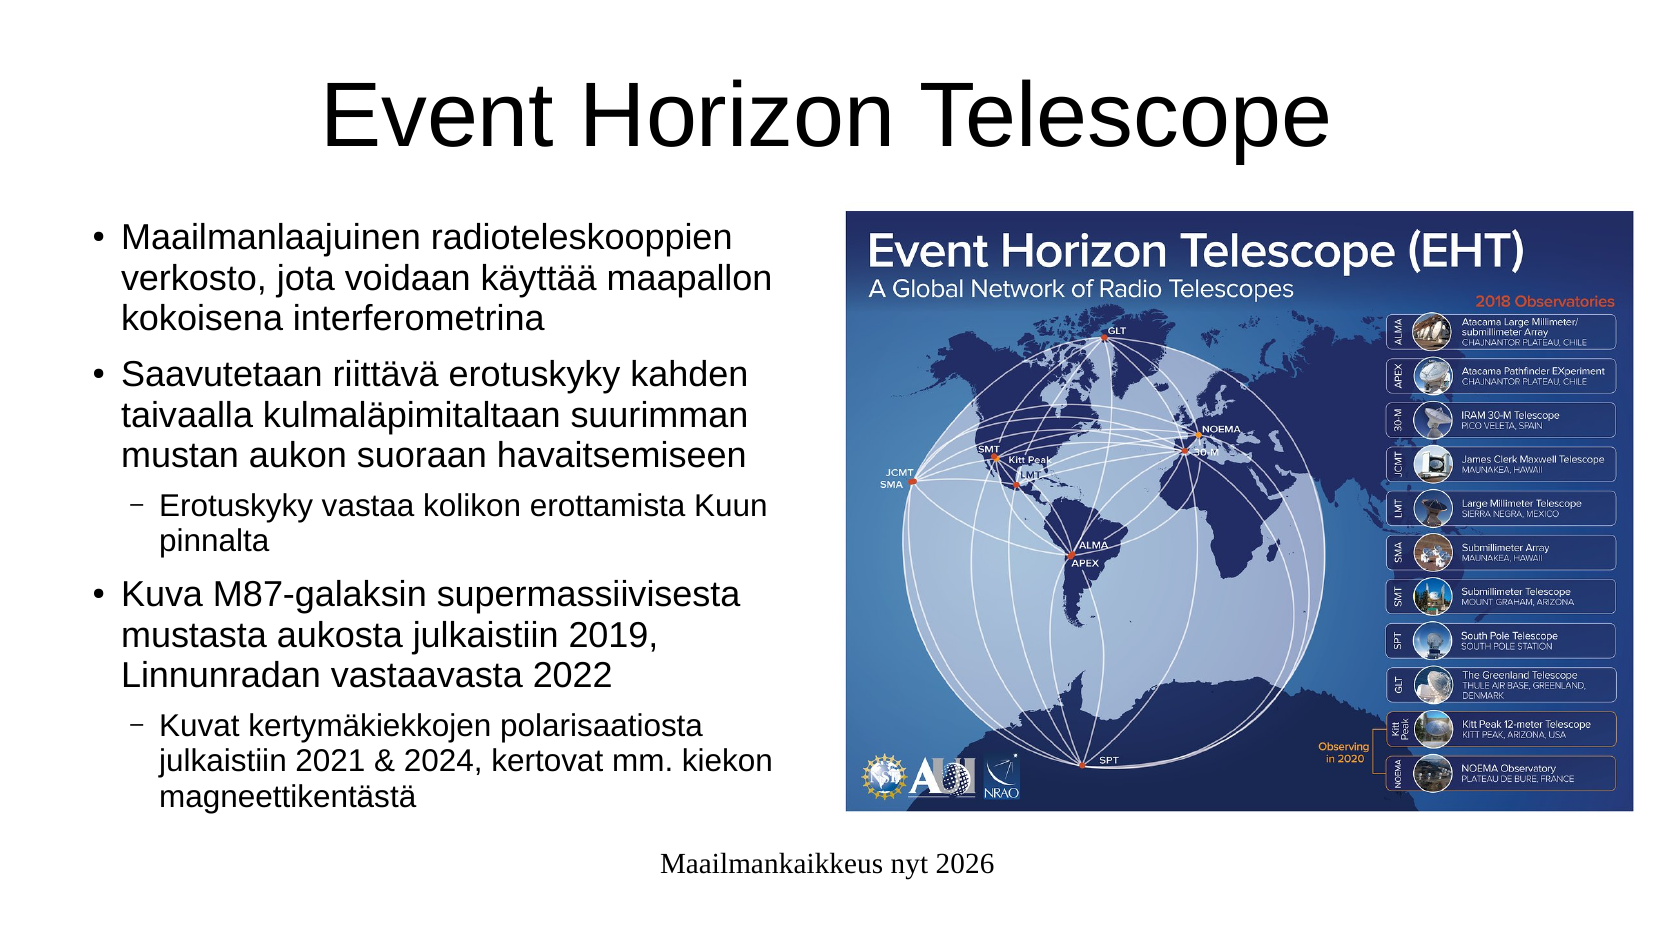

# Event Horizon Telescope
Maailmanlaajuinen radioteleskooppien verkosto, jota voidaan käyttää maapallon kokoisena interferometrina
Saavutetaan riittävä erotuskyky kahden taivaalla kulmaläpimitaltaan suurimman mustan aukon suoraan havaitsemiseen
Erotuskyky vastaa kolikon erottamista Kuun pinnalta
Kuva M87-galaksin supermassiivisesta mustasta aukosta julkaistiin 2019, Linnunradan vastaavasta 2022
Kuvat kertymäkiekkojen polarisaatiosta julkaistiin 2021 & 2024, kertovat mm. kiekon magneettikentästä